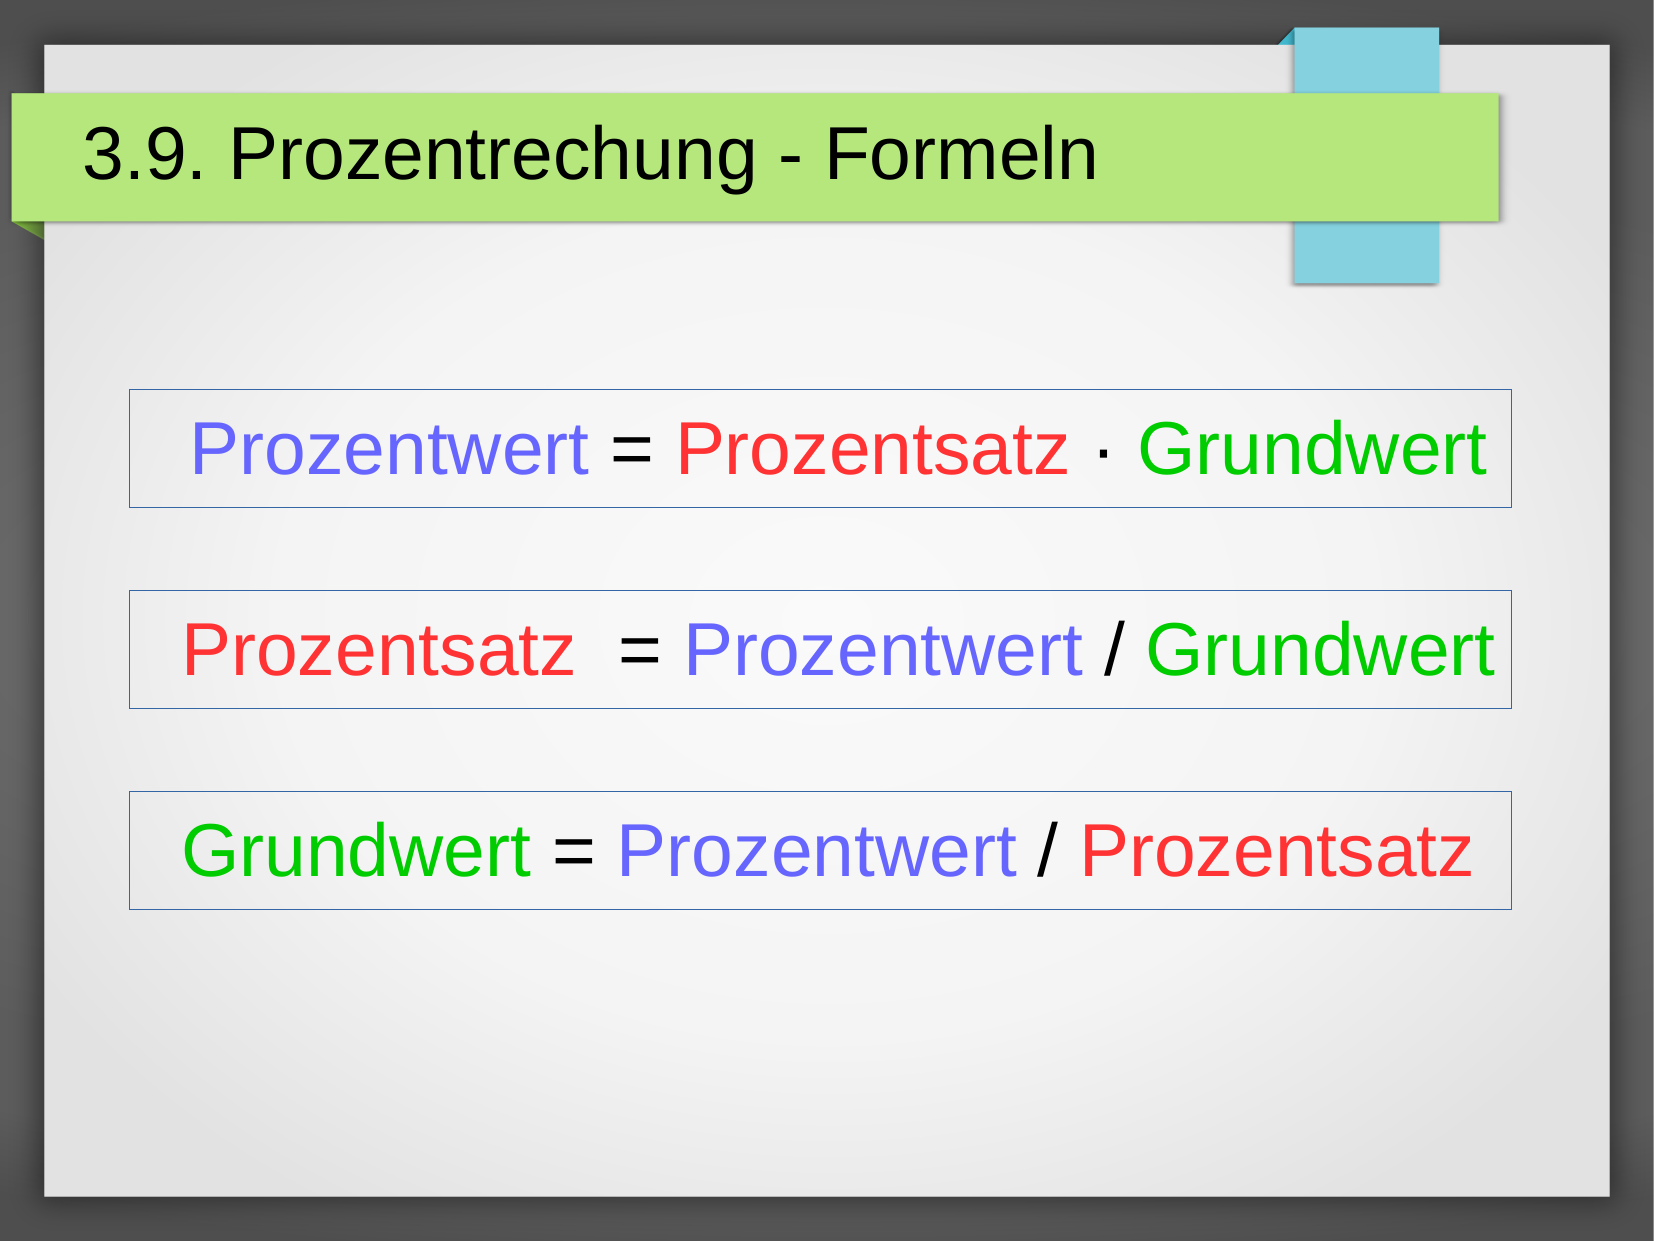

# 3.9. Prozentrechung - Formeln
Prozentwert = Prozentsatz · Grundwert
Prozentsatz = Prozentwert / Grundwert
Grundwert = Prozentwert / Prozentsatz